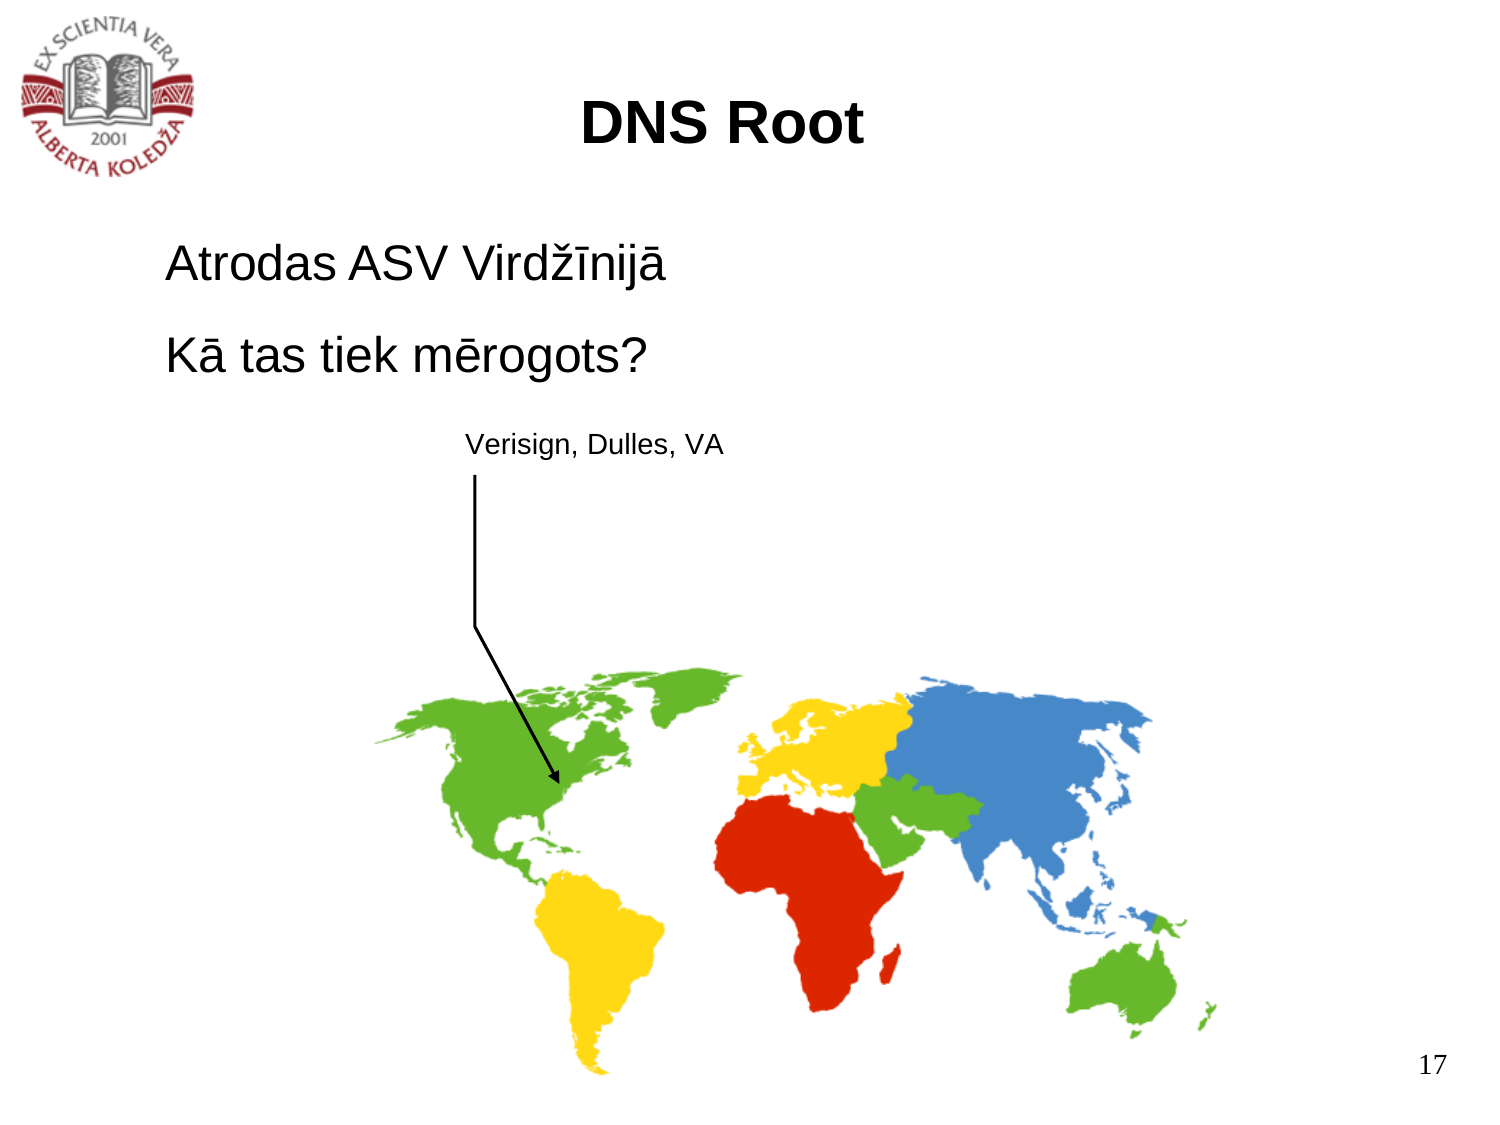

# DNS Root
Atrodas ASV Virdžīnijā
Kā tas tiek mērogots?
 Verisign, Dulles, VA